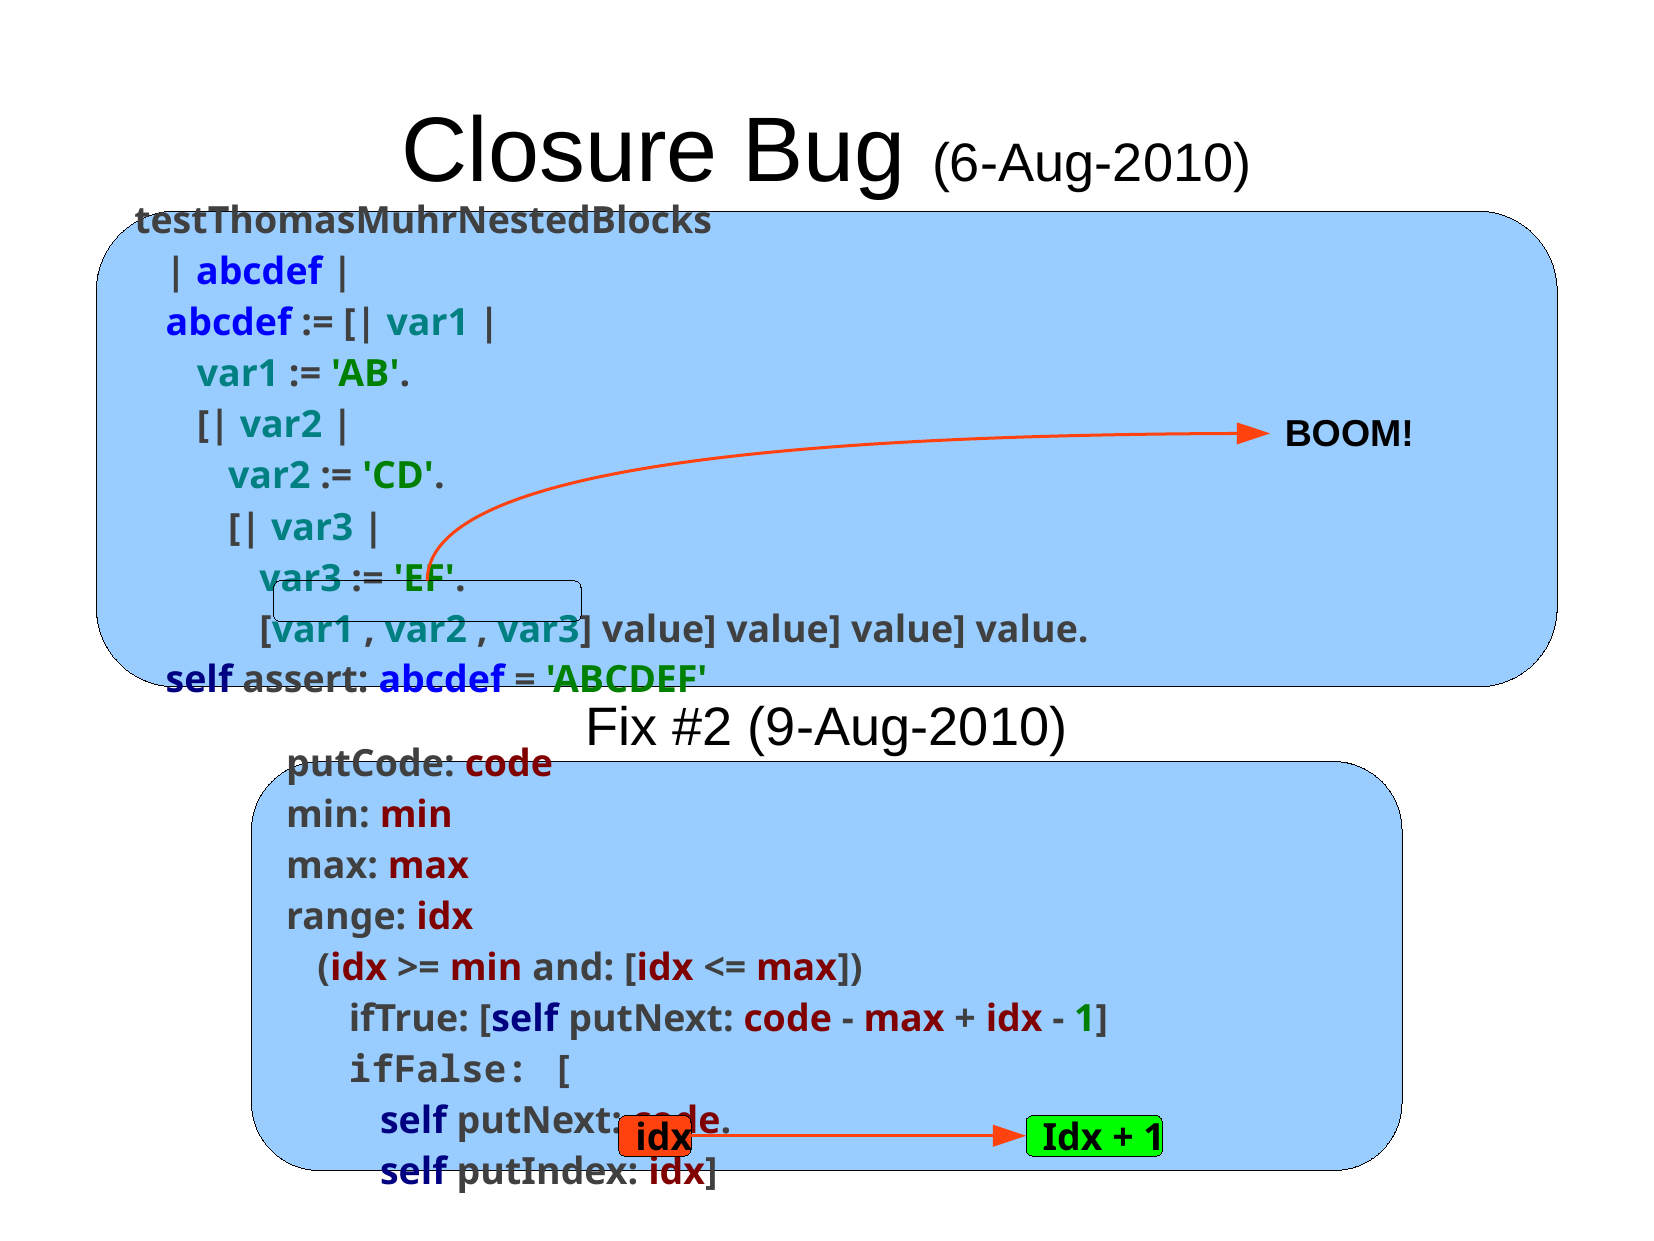

Closure Bug (6-Aug-2010)
testThomasMuhrNestedBlocks
	| abcdef |
	abcdef := [| var1 |
		var1 := 'AB'.
		[| var2 |
			var2 := 'CD'.
			[| var3 |
				var3 := 'EF'.
				[var1 , var2 , var3] value] value] value] value.
	self assert: abcdef = 'ABCDEF'
BOOM!
Fix #2 (9-Aug-2010)
putCode: code
min: min
max: max
range: idx
	(idx >= min and: [idx <= max])
		ifTrue: [self putNext: code - max + idx - 1]
		ifFalse: [
			self putNext: code.
			self putIndex: idx]
idx
Idx + 1